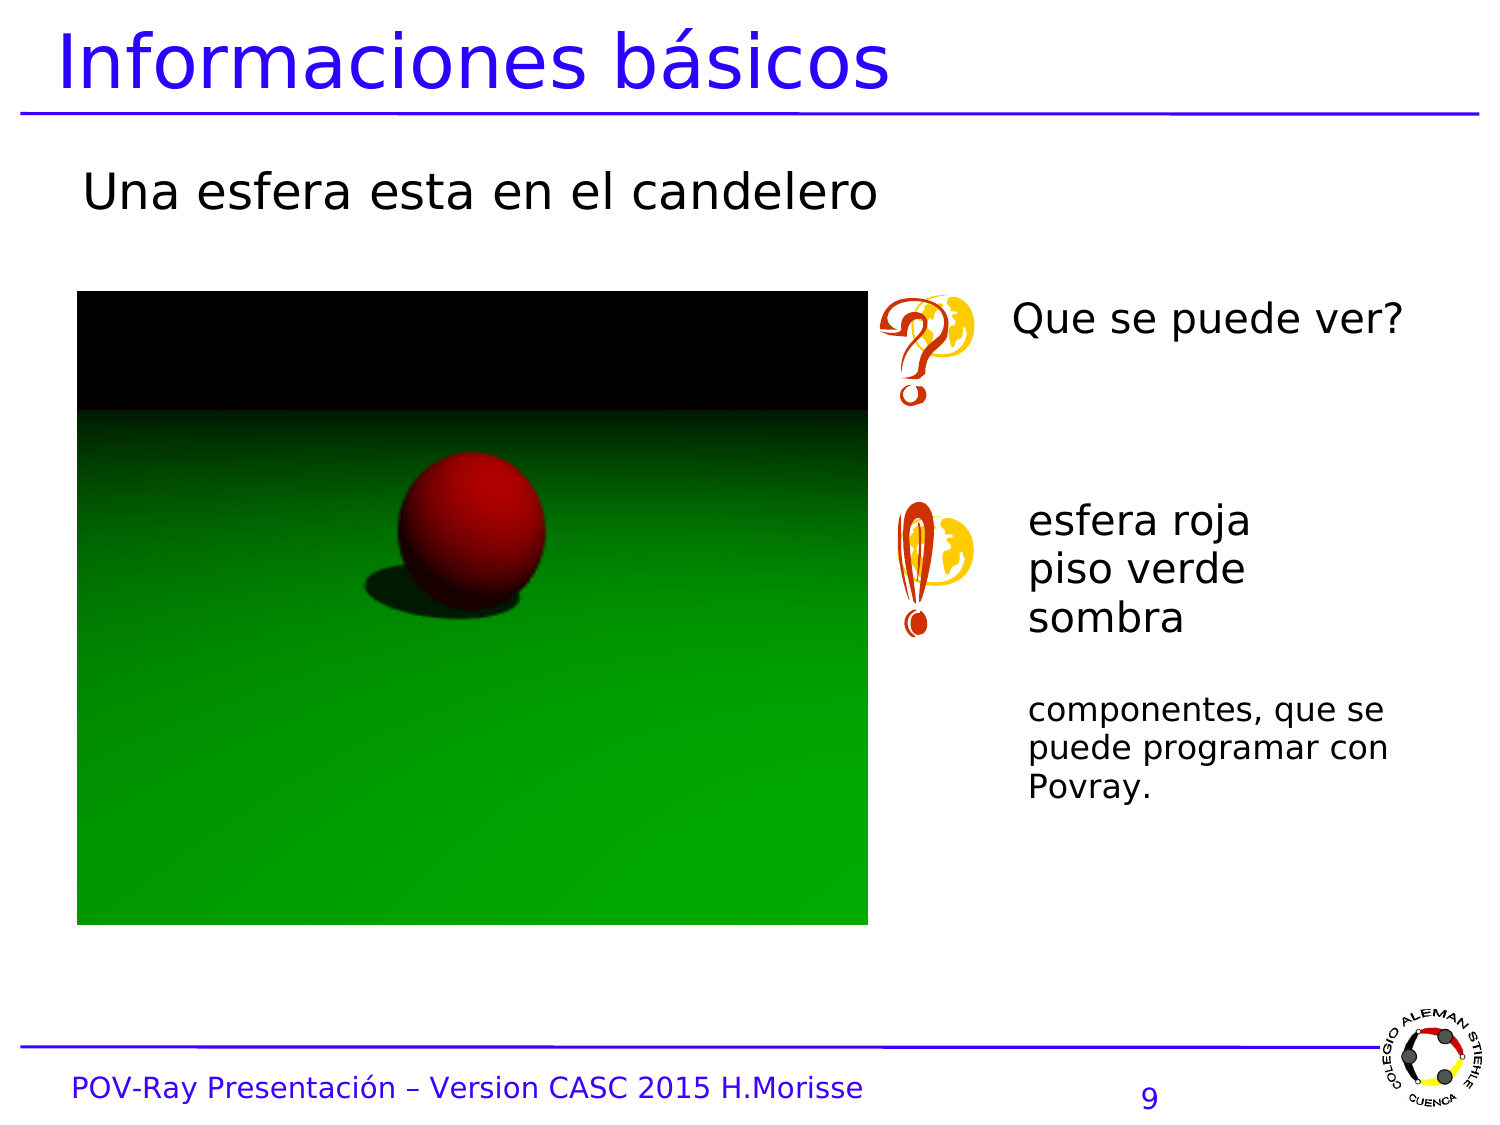

# Informaciones básicos
Una esfera esta en el candelero
Que se puede ver?
esfera roja
piso verde
sombra
componentes, que se puede programar con Povray.